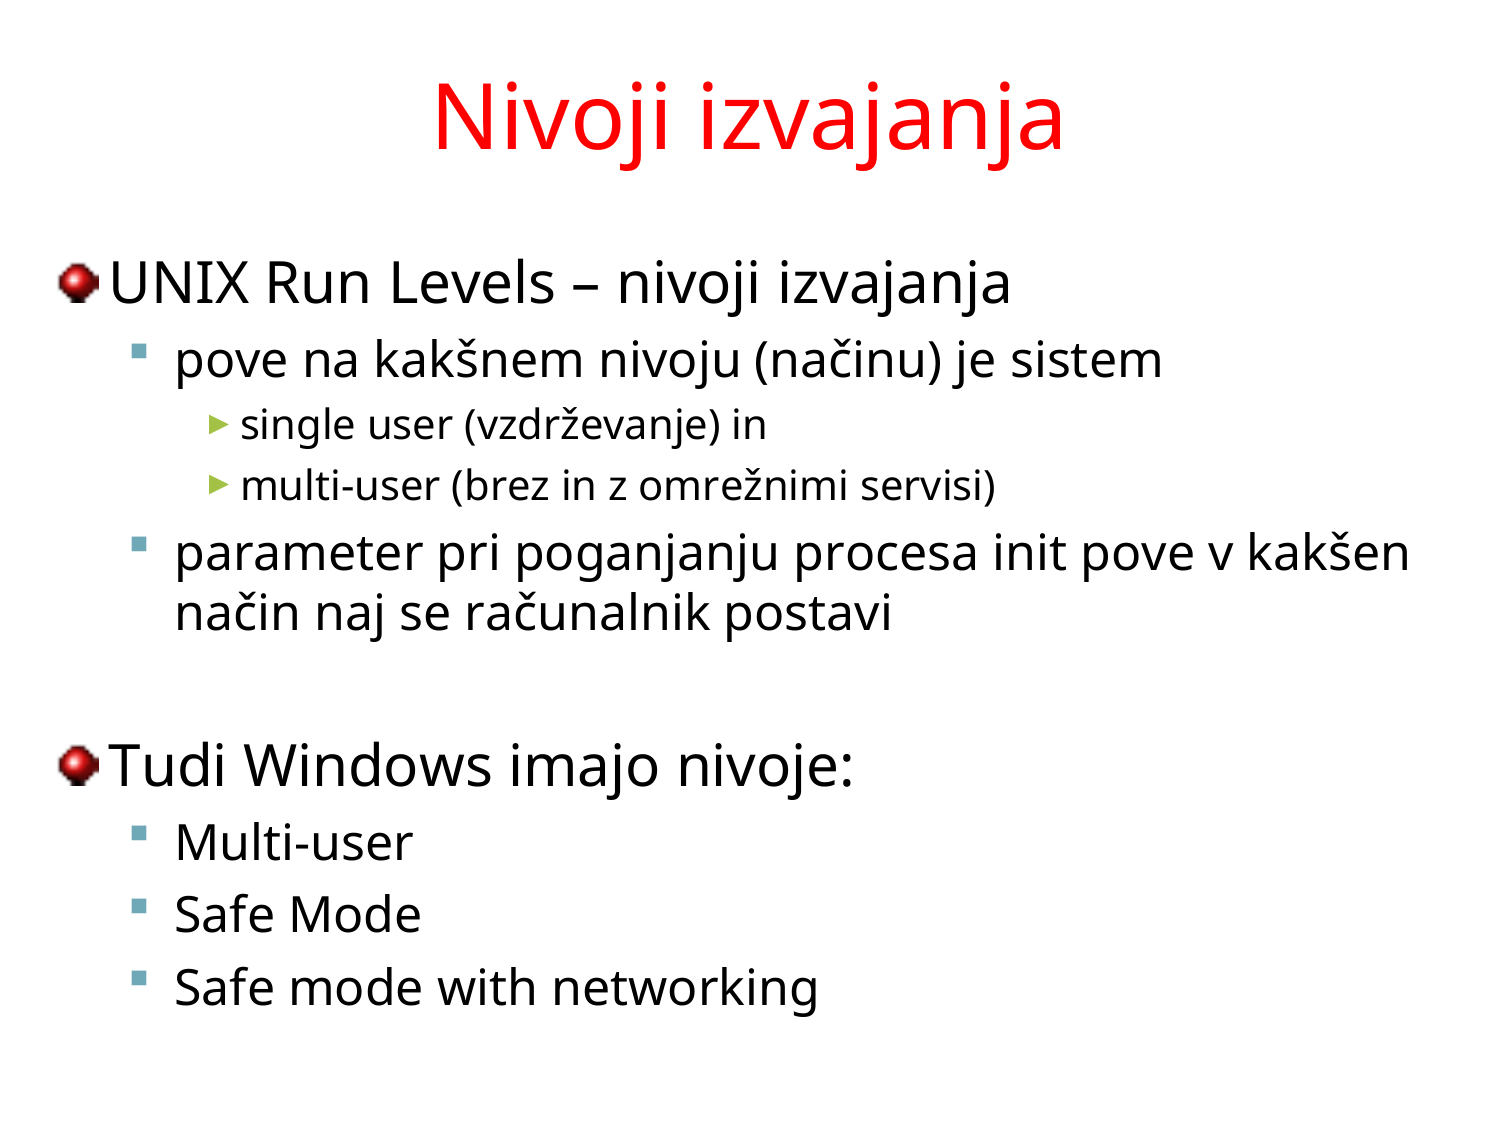

# Nivoji izvajanja
UNIX Run Levels – nivoji izvajanja
pove na kakšnem nivoju (načinu) je sistem
single user (vzdrževanje) in
multi-user (brez in z omrežnimi servisi)
parameter pri poganjanju procesa init pove v kakšen način naj se računalnik postavi
Tudi Windows imajo nivoje:
Multi-user
Safe Mode
Safe mode with networking